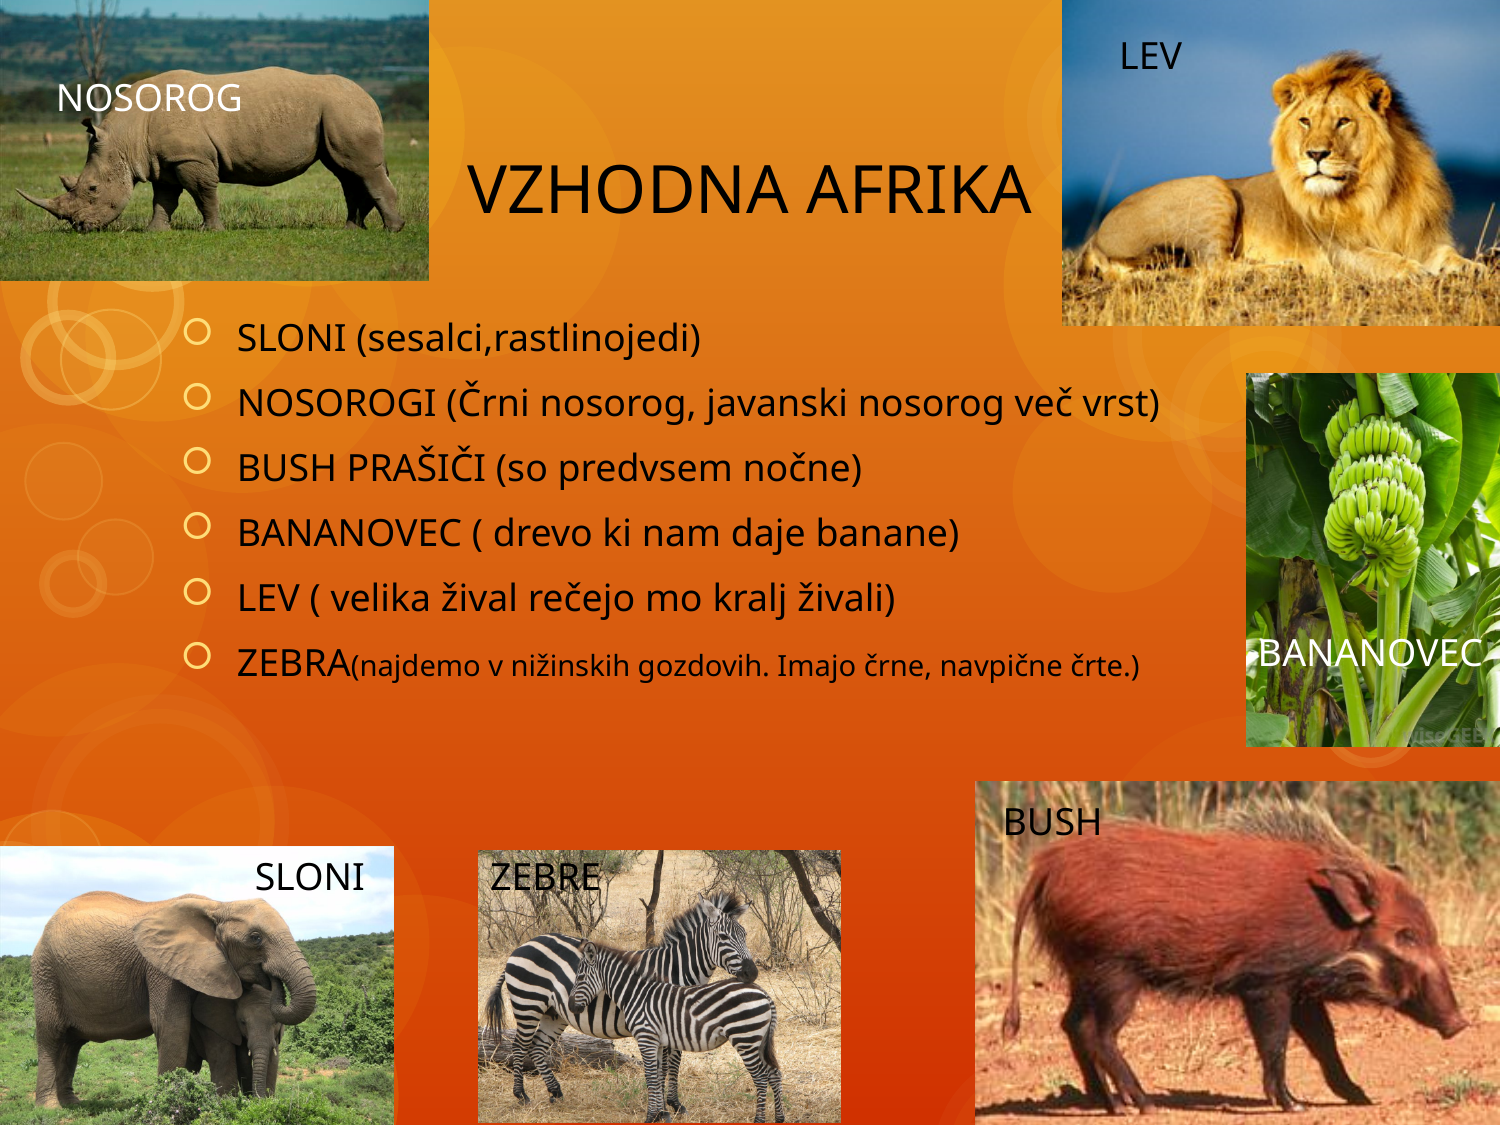

LEV
NOSOROG
# VZHODNA AFRIKA
SLONI (sesalci,rastlinojedi)
NOSOROGI (Črni nosorog, javanski nosorog več vrst)
BUSH PRAŠIČI (so predvsem nočne)
BANANOVEC ( drevo ki nam daje banane)
LEV ( velika žival rečejo mo kralj živali)
ZEBRA(najdemo v nižinskih gozdovih. Imajo črne, navpične črte.)
BANANOVEC
BUSH
SLONI
ZEBRE